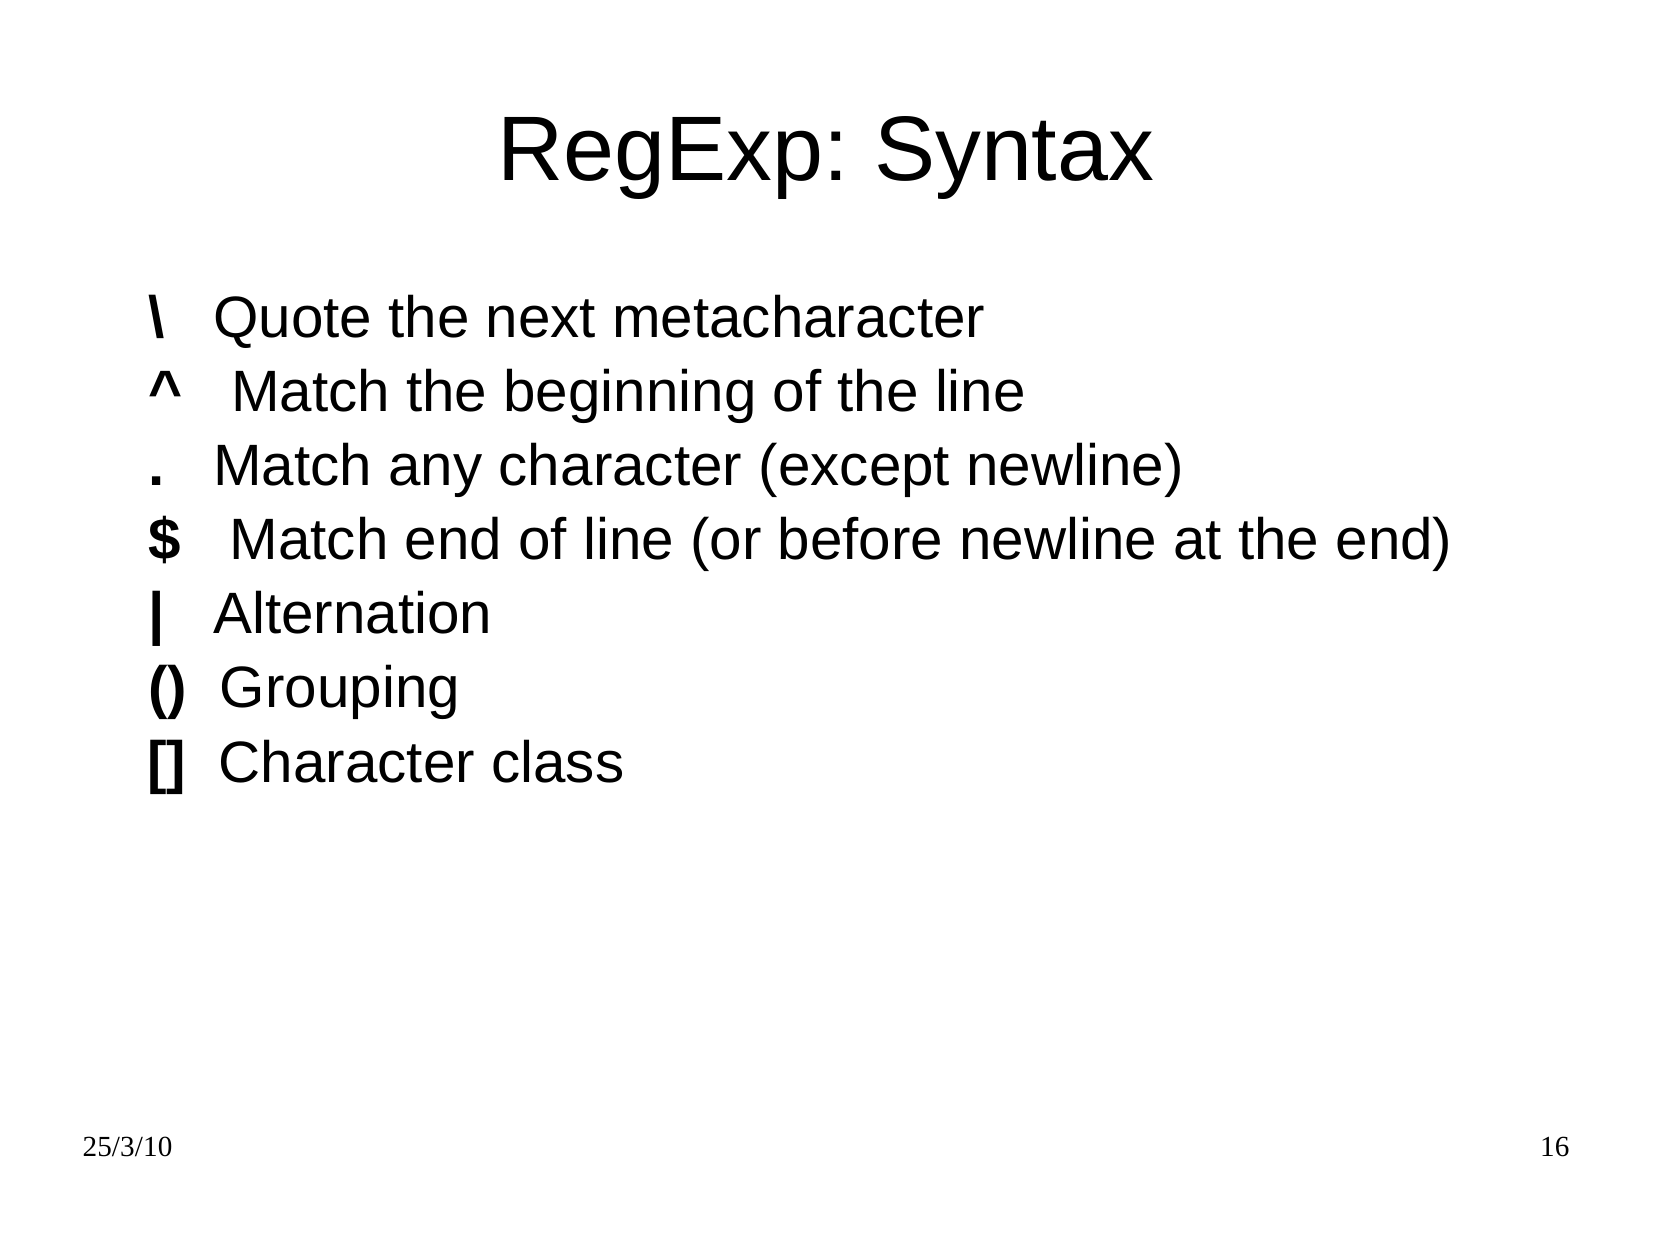

# RegExp: Syntax
 \ Quote the next metacharacter
 ^ Match the beginning of the line
 . Match any character (except newline)
 $ Match end of line (or before newline at the end)
 | Alternation
 () Grouping
 [] Character class
16